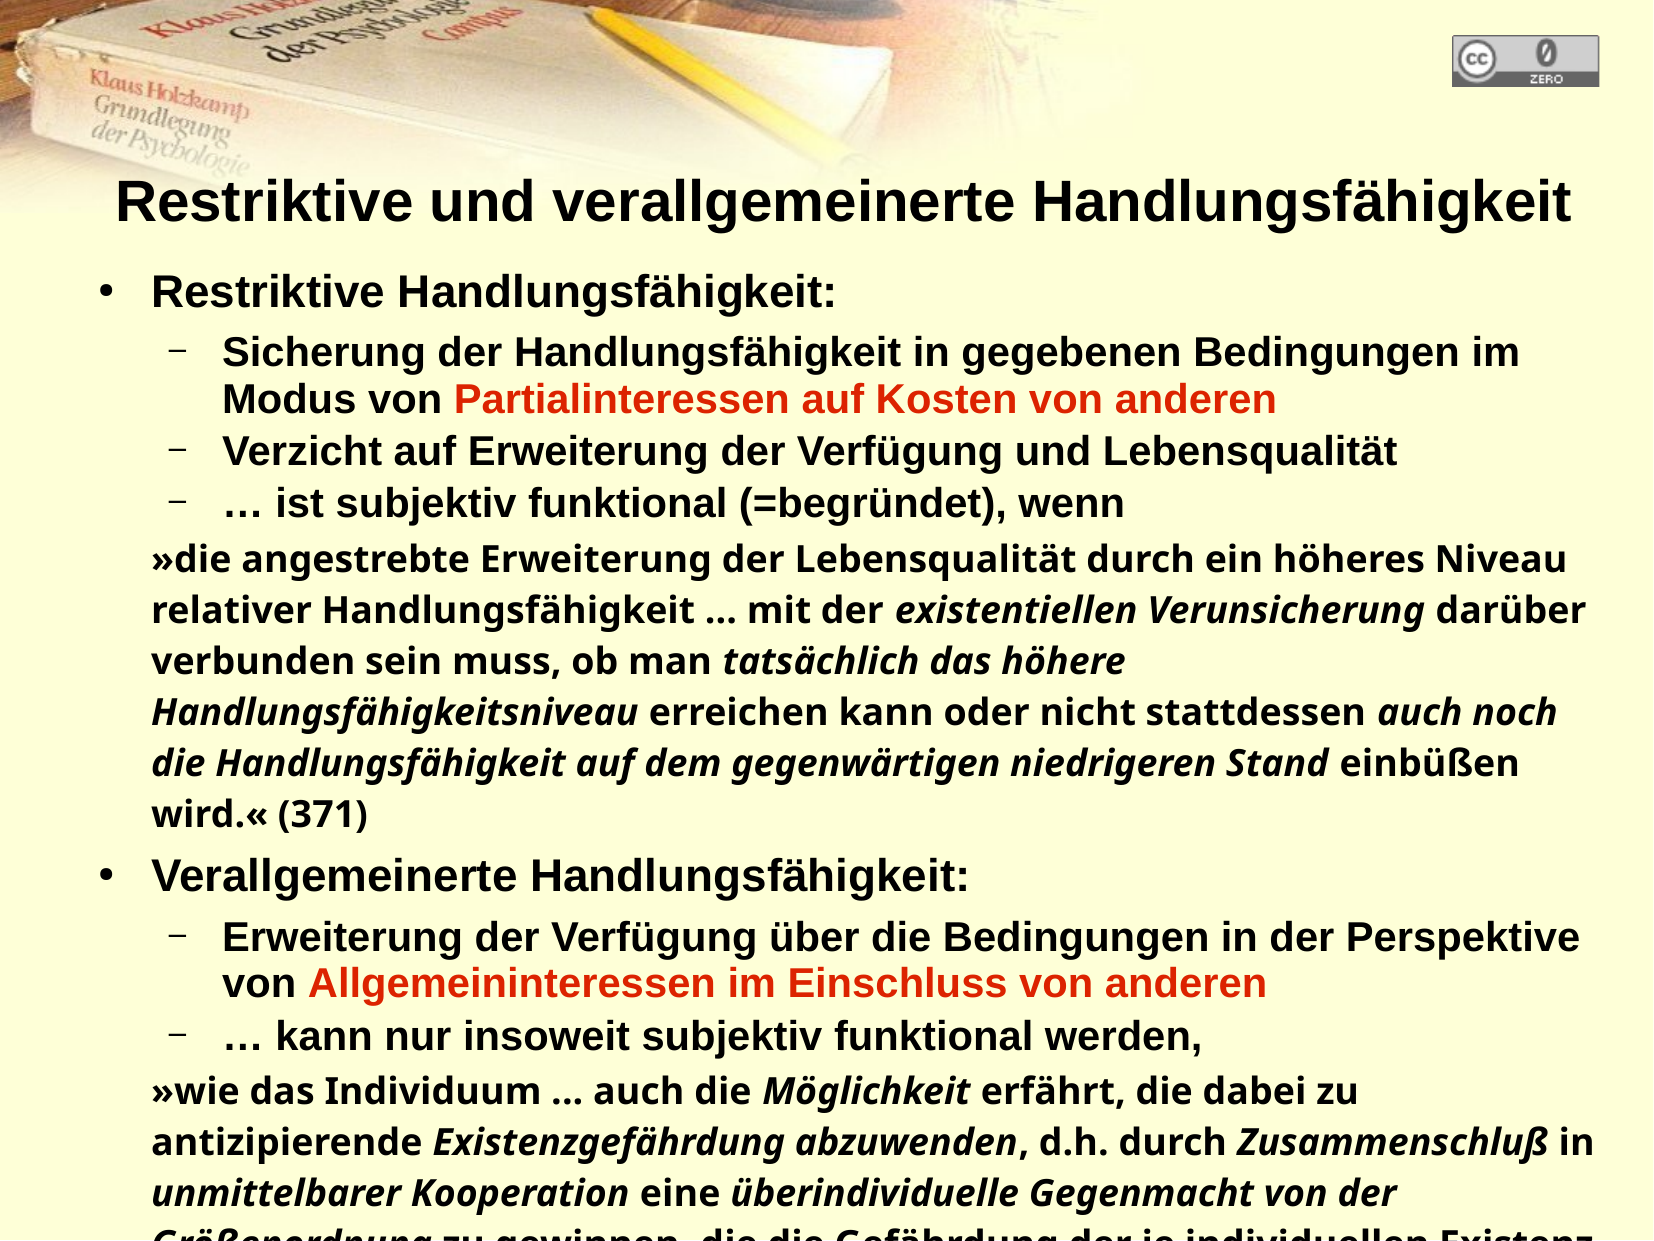

# Restriktive und verallgemeinerte Handlungsfähigkeit
Restriktive Handlungsfähigkeit:
Sicherung der Handlungsfähigkeit in gegebenen Bedingungen im Modus von Partialinteressen auf Kosten von anderen
Verzicht auf Erweiterung der Verfügung und Lebensqualität
… ist subjektiv funktional (=begründet), wenn
»die angestrebte Erweiterung der Lebensqualität durch ein höheres Niveau relativer Handlungsfähigkeit ... mit der existentiellen Verunsicherung darüber verbunden sein muss, ob man tatsächlich das höhere Handlungsfähigkeitsniveau erreichen kann oder nicht stattdessen auch noch die Handlungsfähigkeit auf dem gegenwärtigen niedrigeren Stand einbüßen wird.« (371)
Verallgemeinerte Handlungsfähigkeit:
Erweiterung der Verfügung über die Bedingungen in der Perspektive von Allgemeininteressen im Einschluss von anderen
… kann nur insoweit subjektiv funktional werden,
»wie das Individuum ... auch die Möglichkeit erfährt, die dabei zu antizipierende Existenzgefährdung abzuwenden, d.h. durch Zusammenschluß in unmittelbarer Kooperation eine überindividuelle Gegenmacht von der Größenordnung zu gewinnen, die die Gefährdung der je individuellen Existenz aufheben kann« (372f)